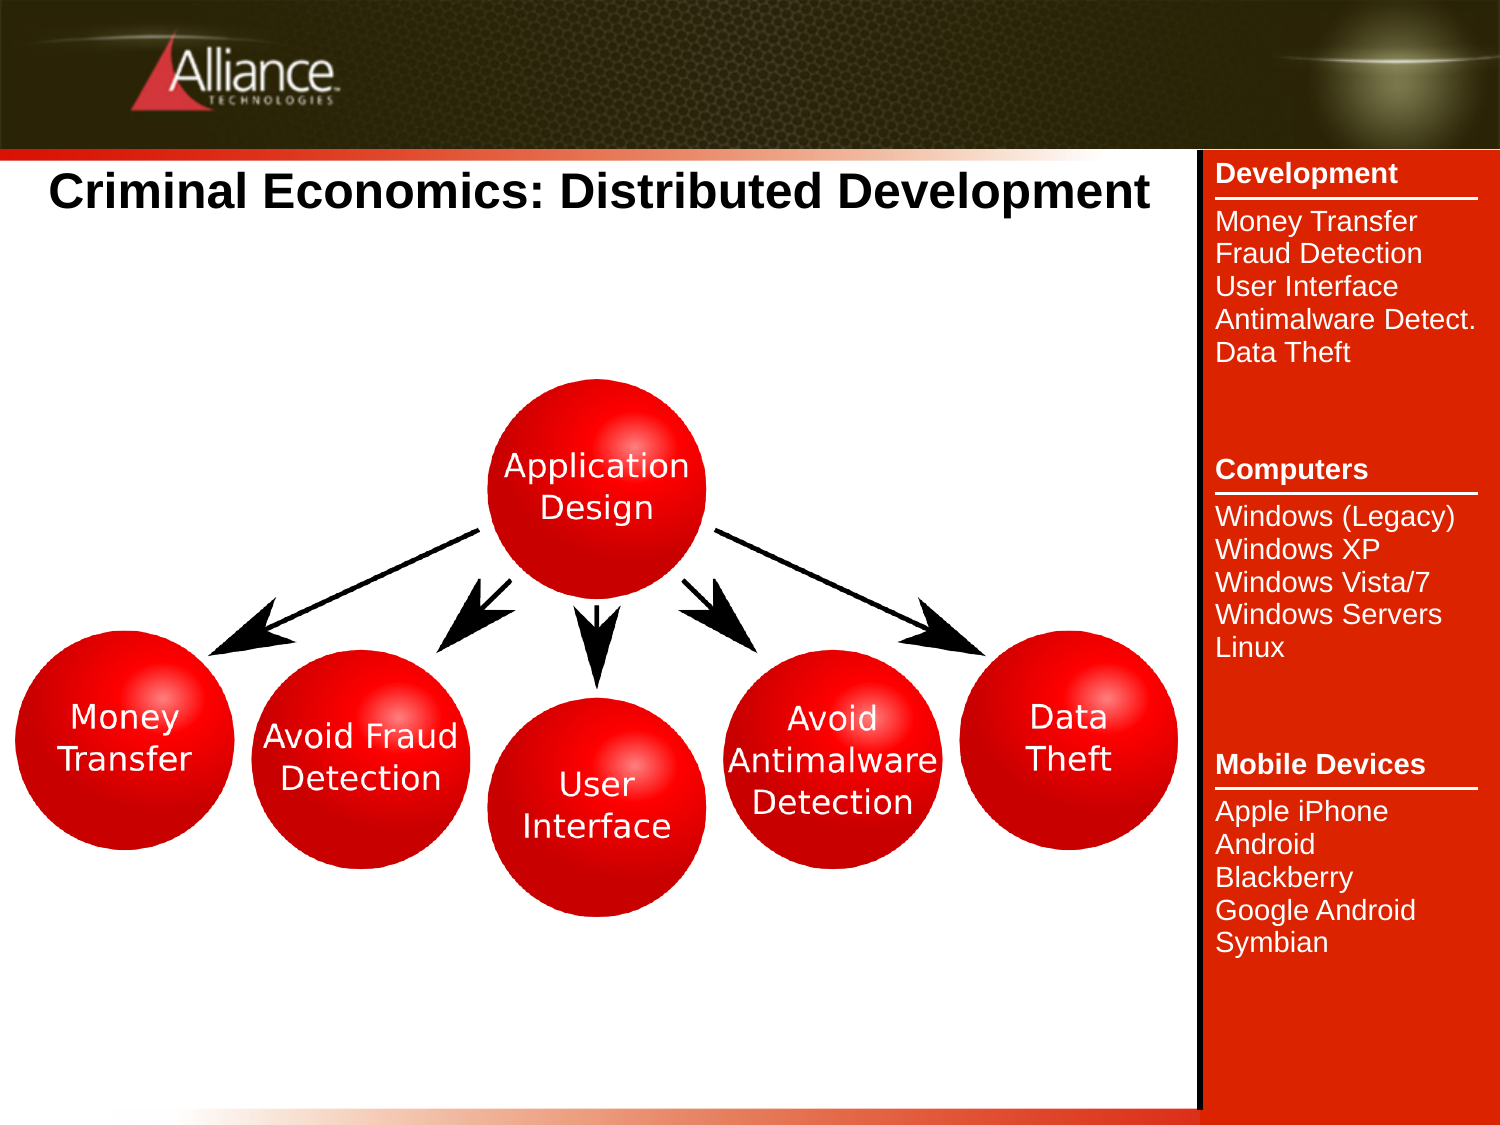

Development
Criminal Economics: Distributed Development
Money Transfer
Fraud Detection
User Interface
Antimalware Detect.
Data Theft
Computers
Windows (Legacy)
Windows XP
Windows Vista/7
Windows Servers
Linux
Mobile Devices
Apple iPhone
Android
Blackberry
Google Android
Symbian